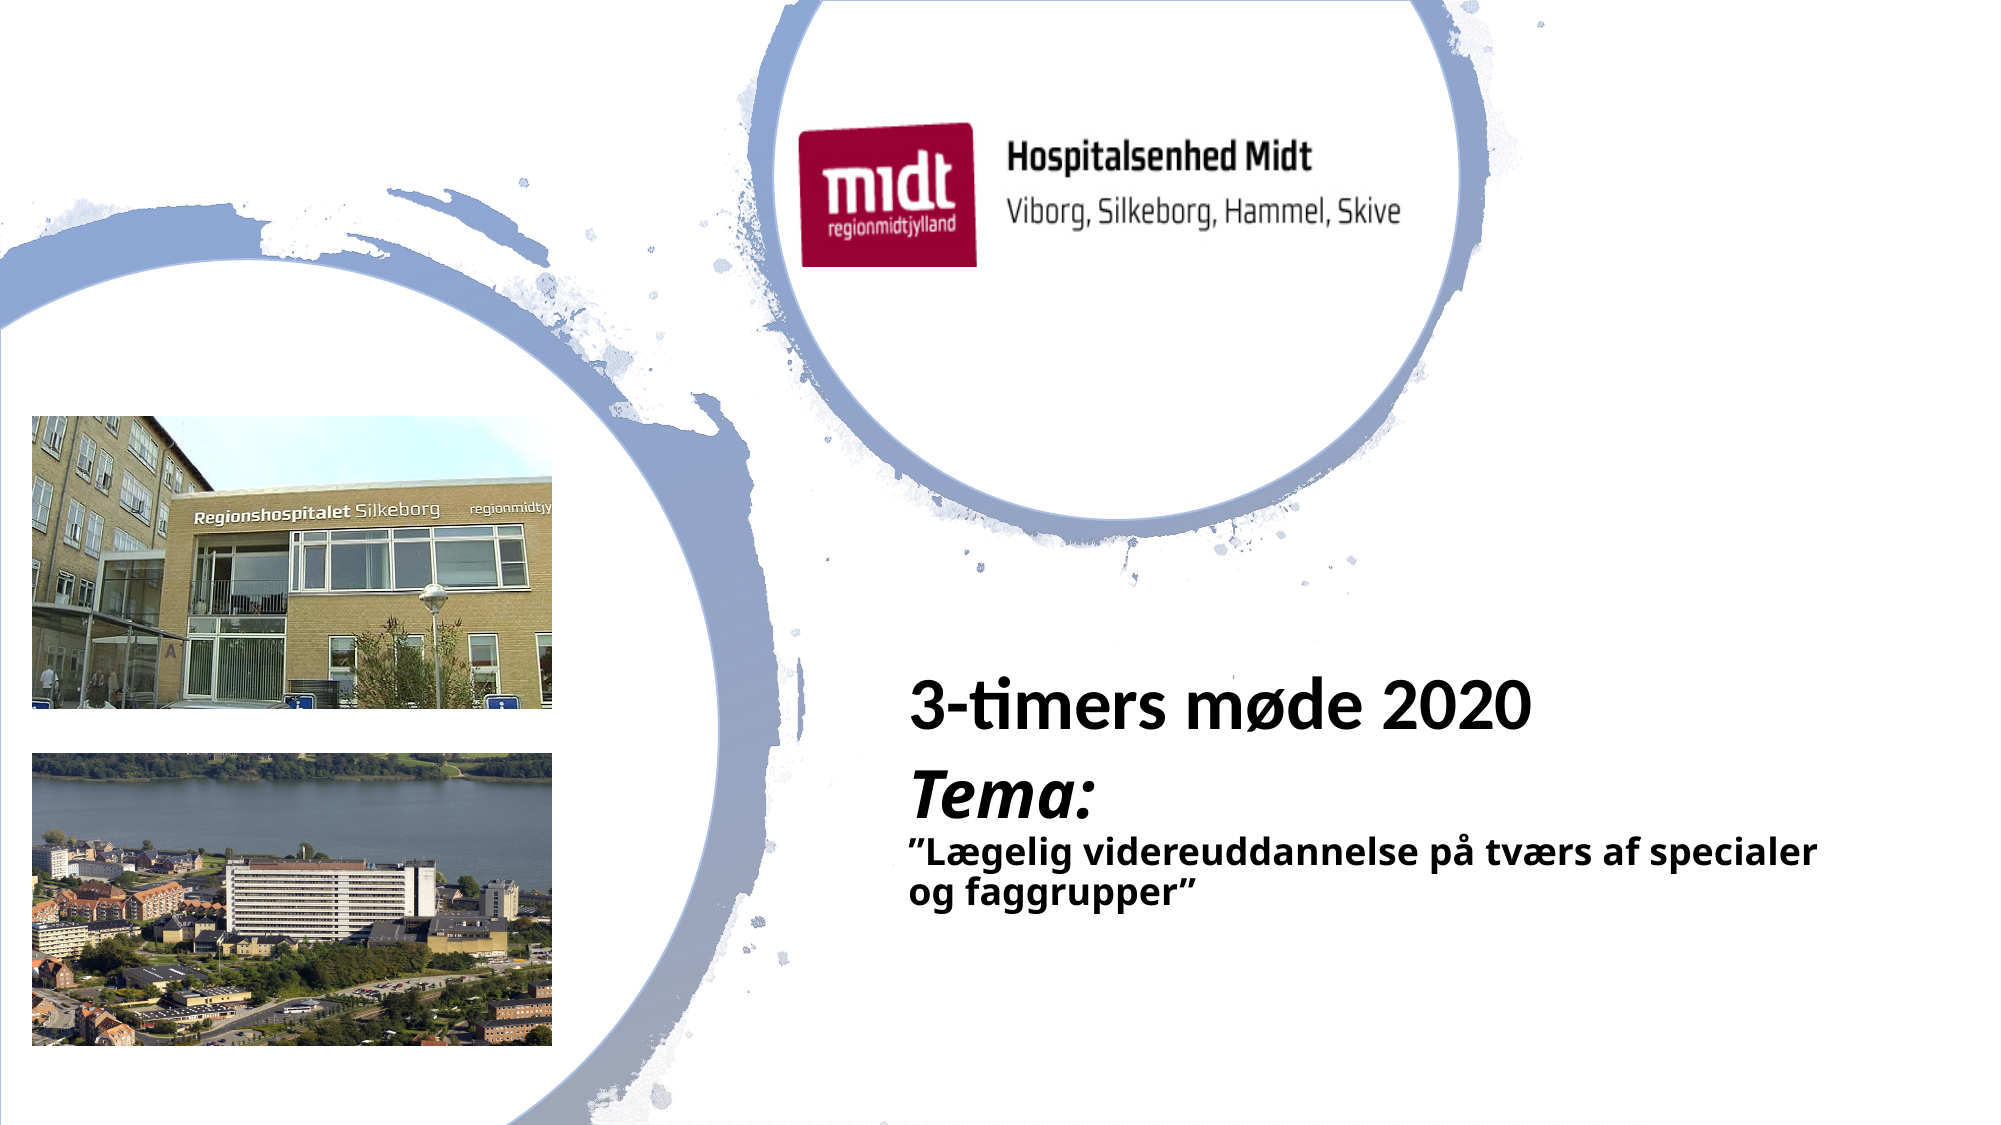

# 3-timers møde 2020
Tema:
”Lægelig videreuddannelse på tværs af specialer og faggrupper”